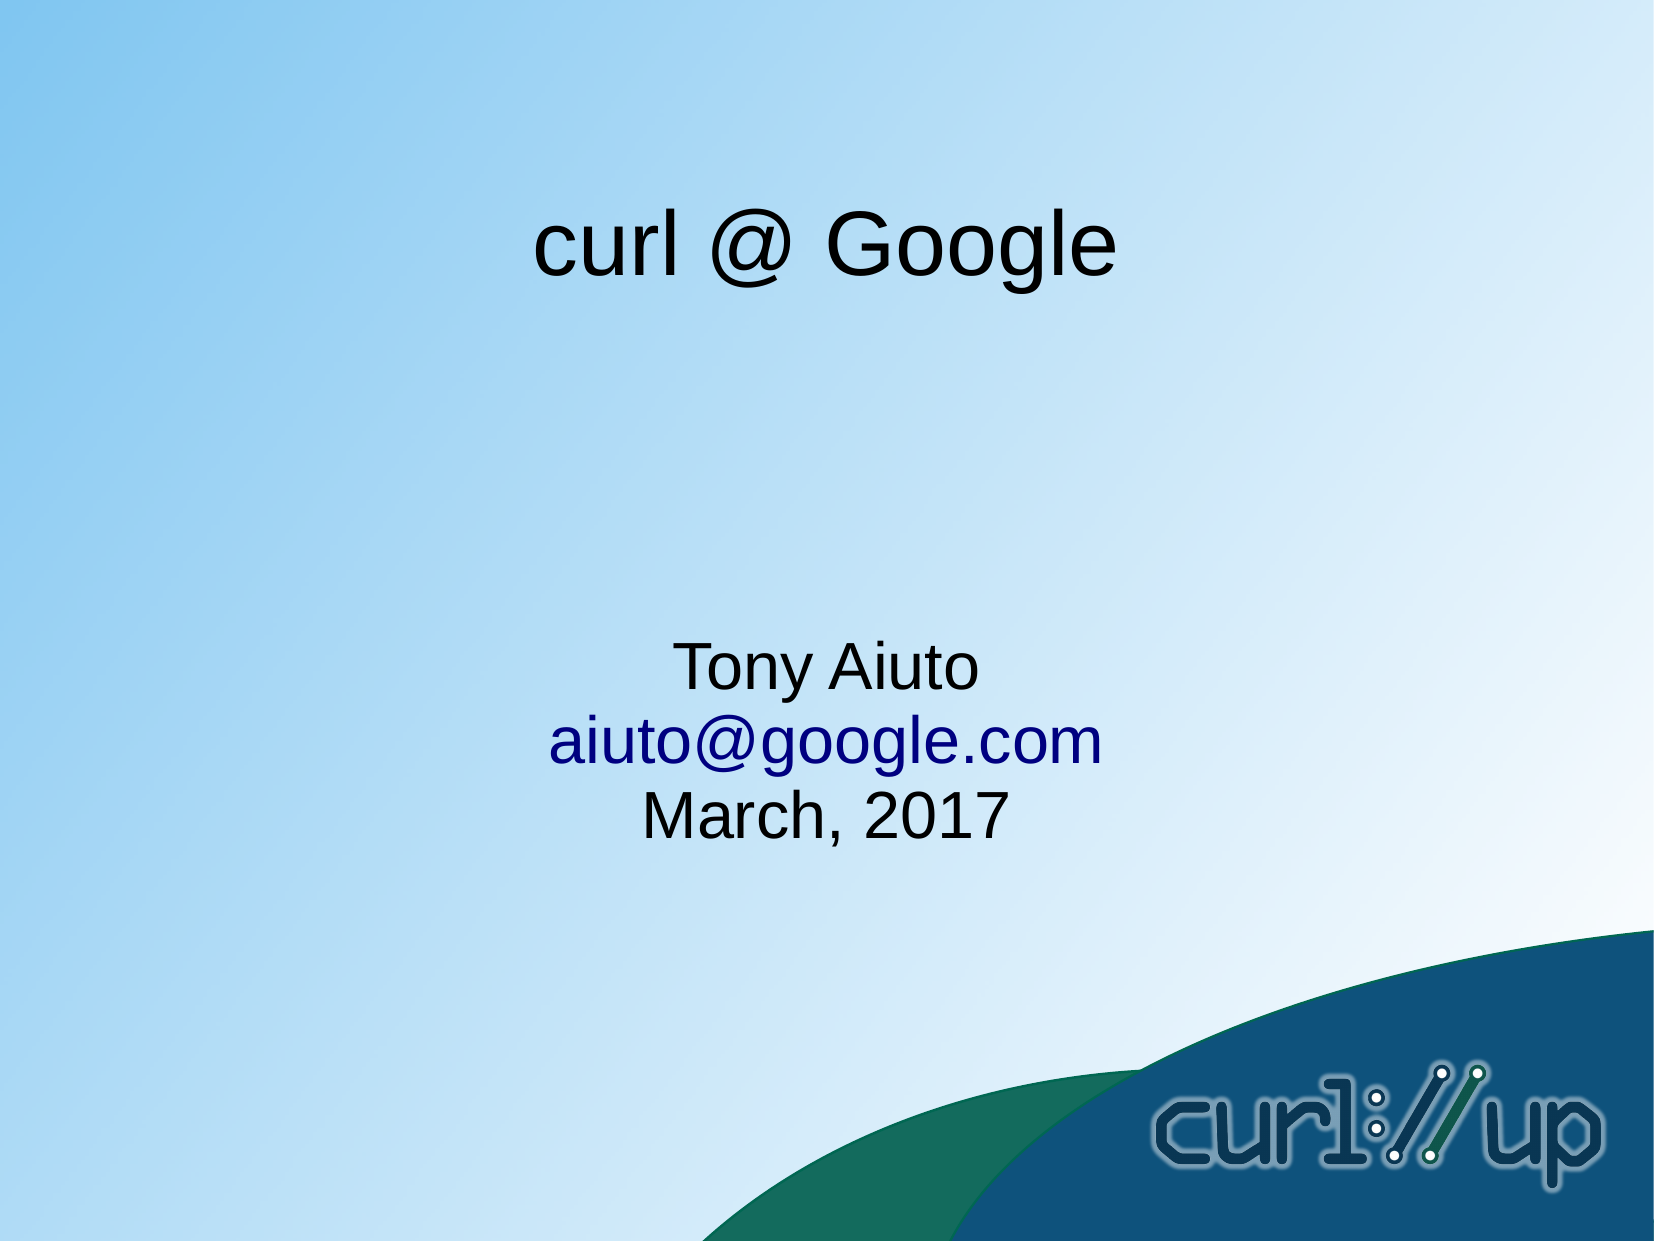

# curl @ Google
Tony Aiuto
aiuto@google.com
March, 2017